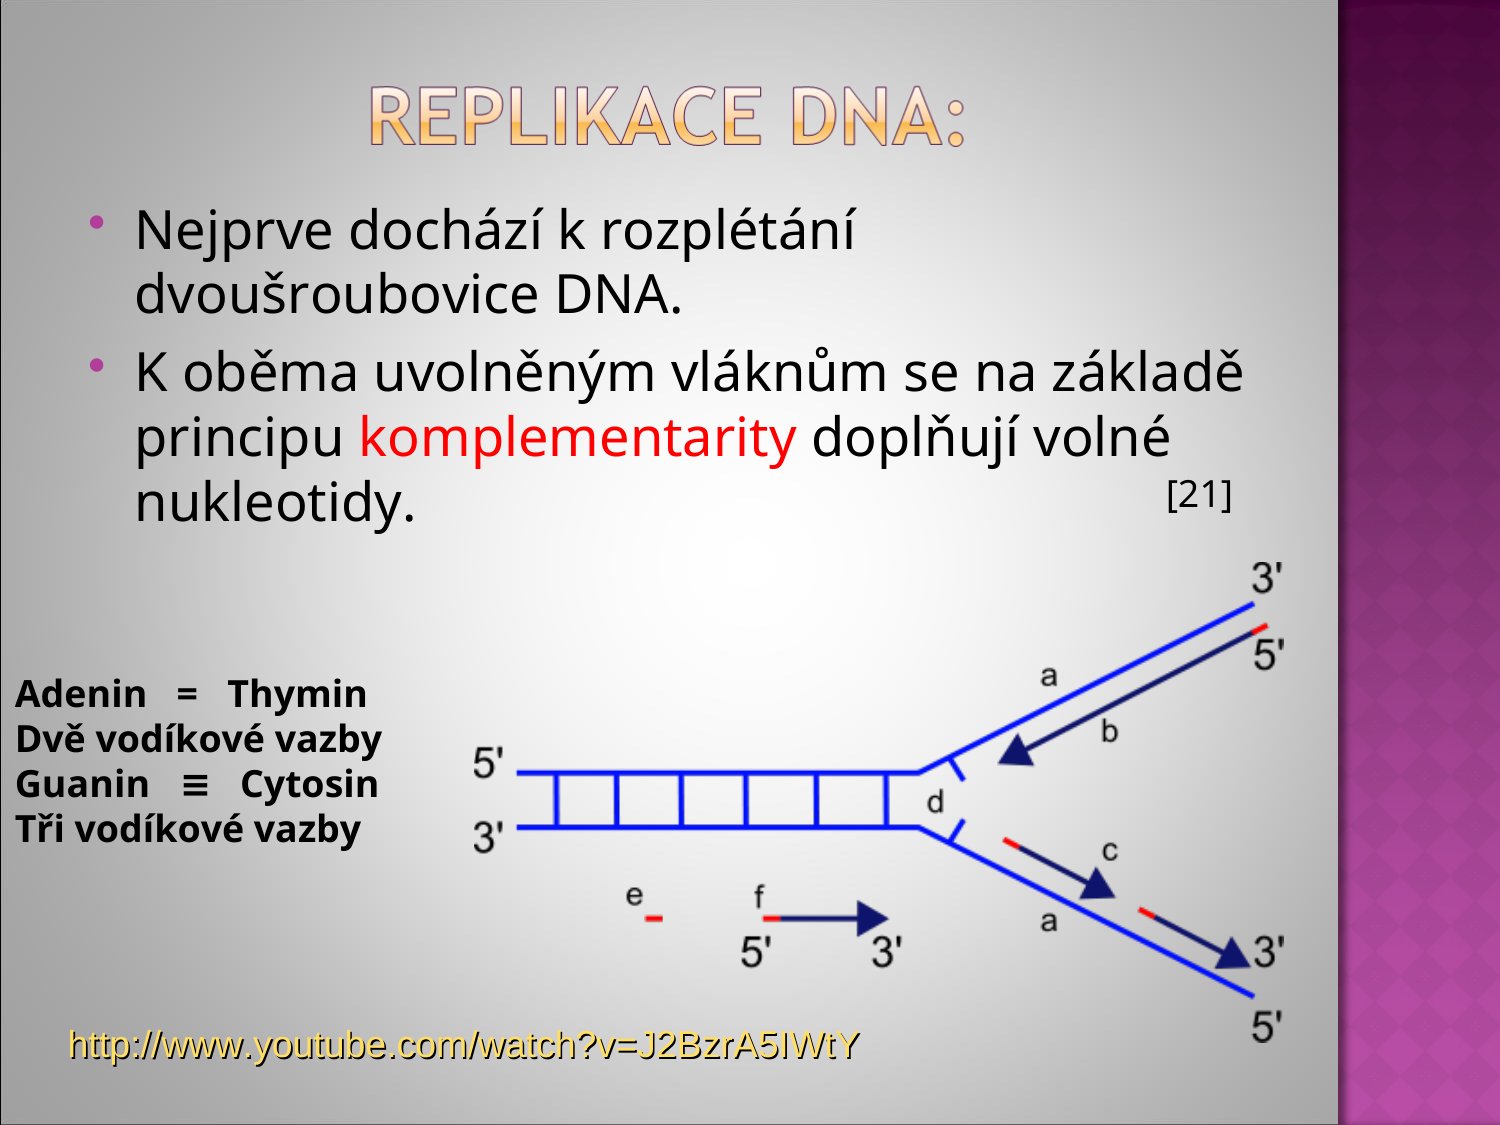

# Nejprve dochází k rozplétání dvoušroubovice DNA.
K oběma uvolněným vláknům se na základě principu komplementarity doplňují volné nukleotidy.
[21]
Adenin = Thymin
Dvě vodíkové vazby
Guanin ≡ Cytosin
Tři vodíkové vazby
http://www.youtube.com/watch?v=J2BzrA5IWtY